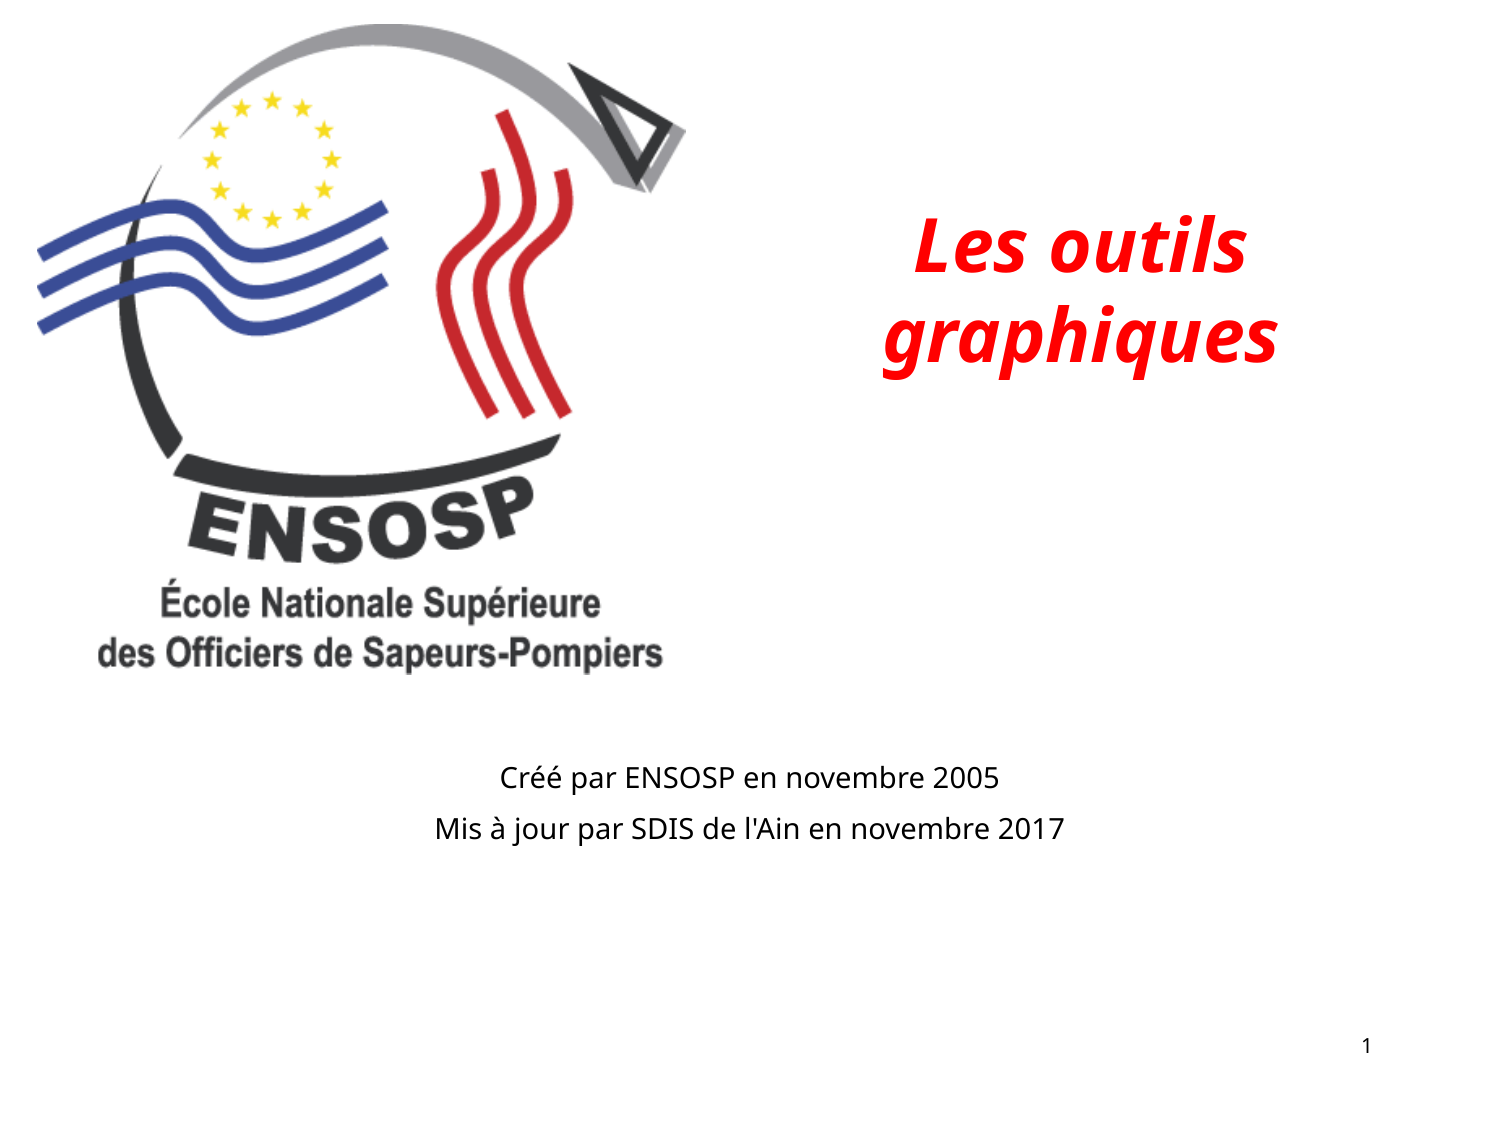

# Les outils graphiques
Créé par ENSOSP en novembre 2005
Mis à jour par SDIS de l'Ain en novembre 2017
1